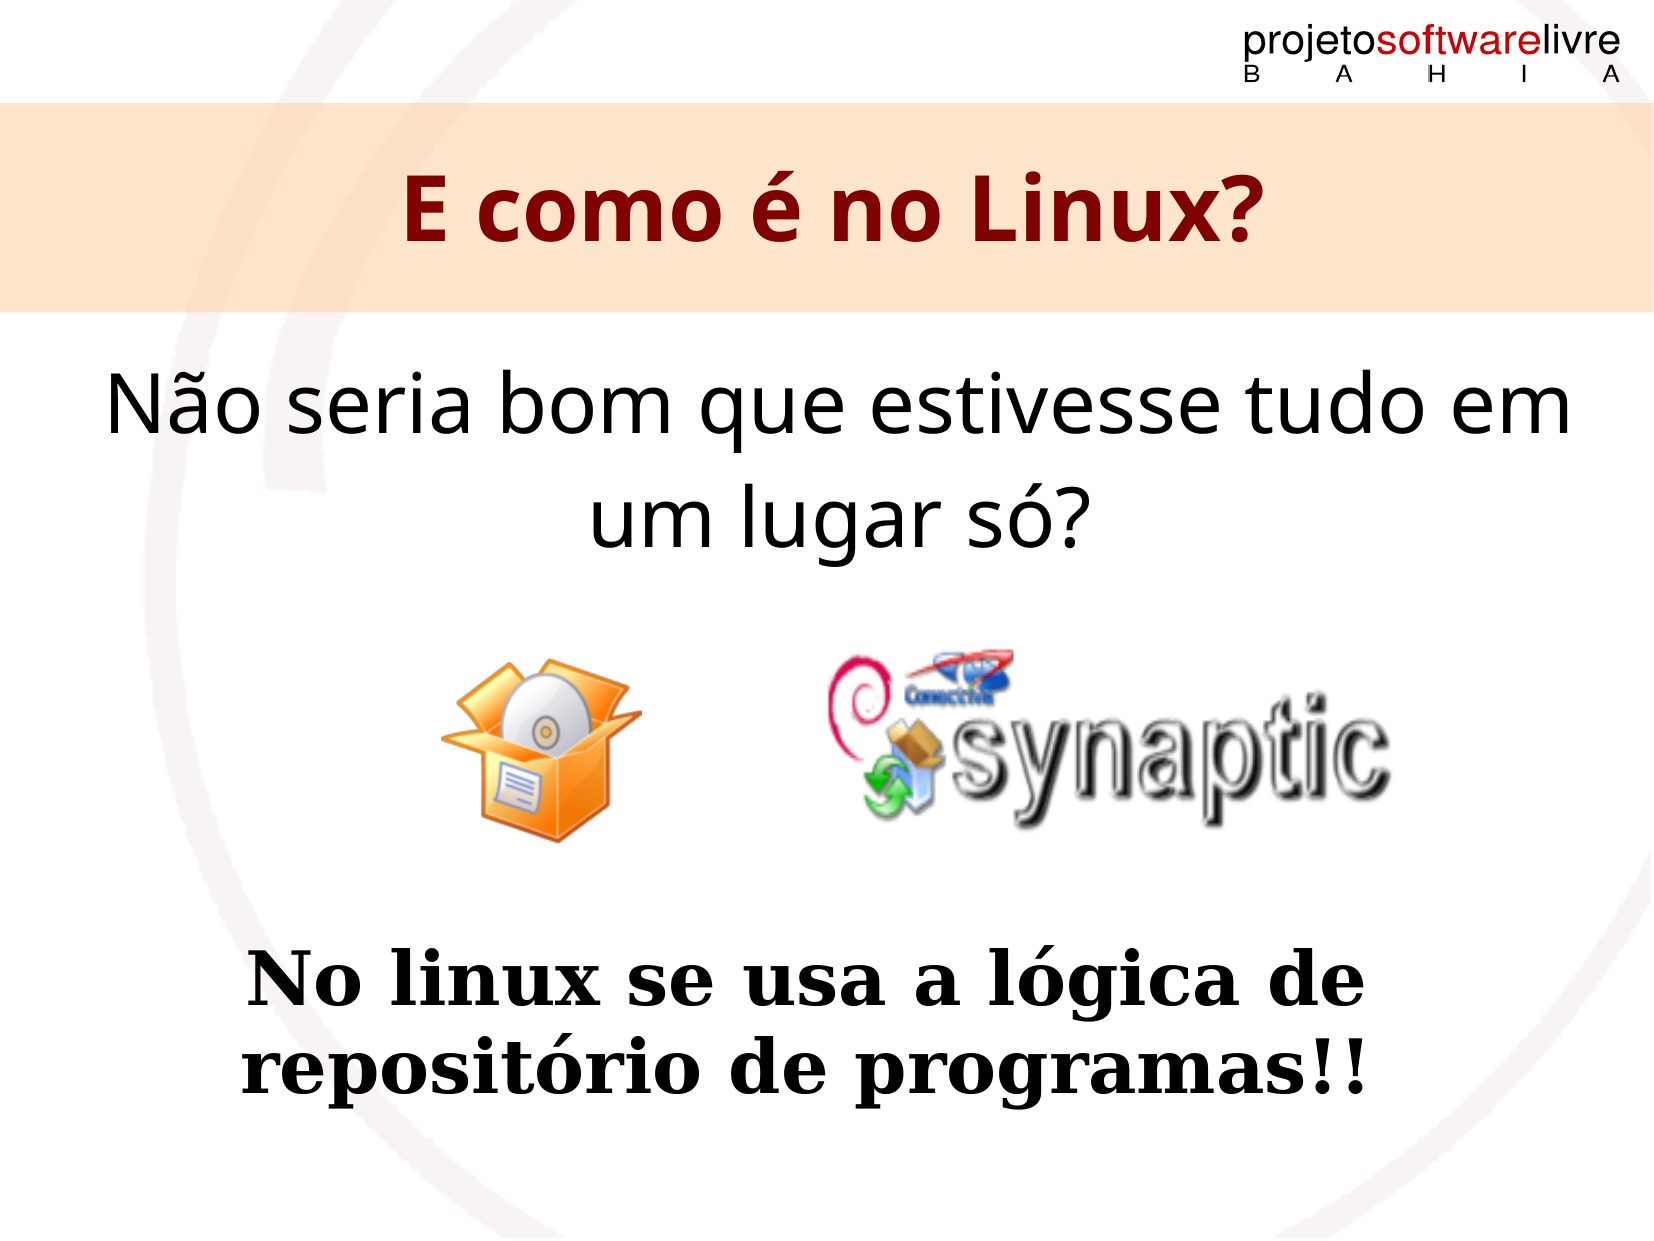

# E como é no Linux?
Não seria bom que estivesse tudo em um lugar só?
No linux se usa a lógica de repositório de programas!!